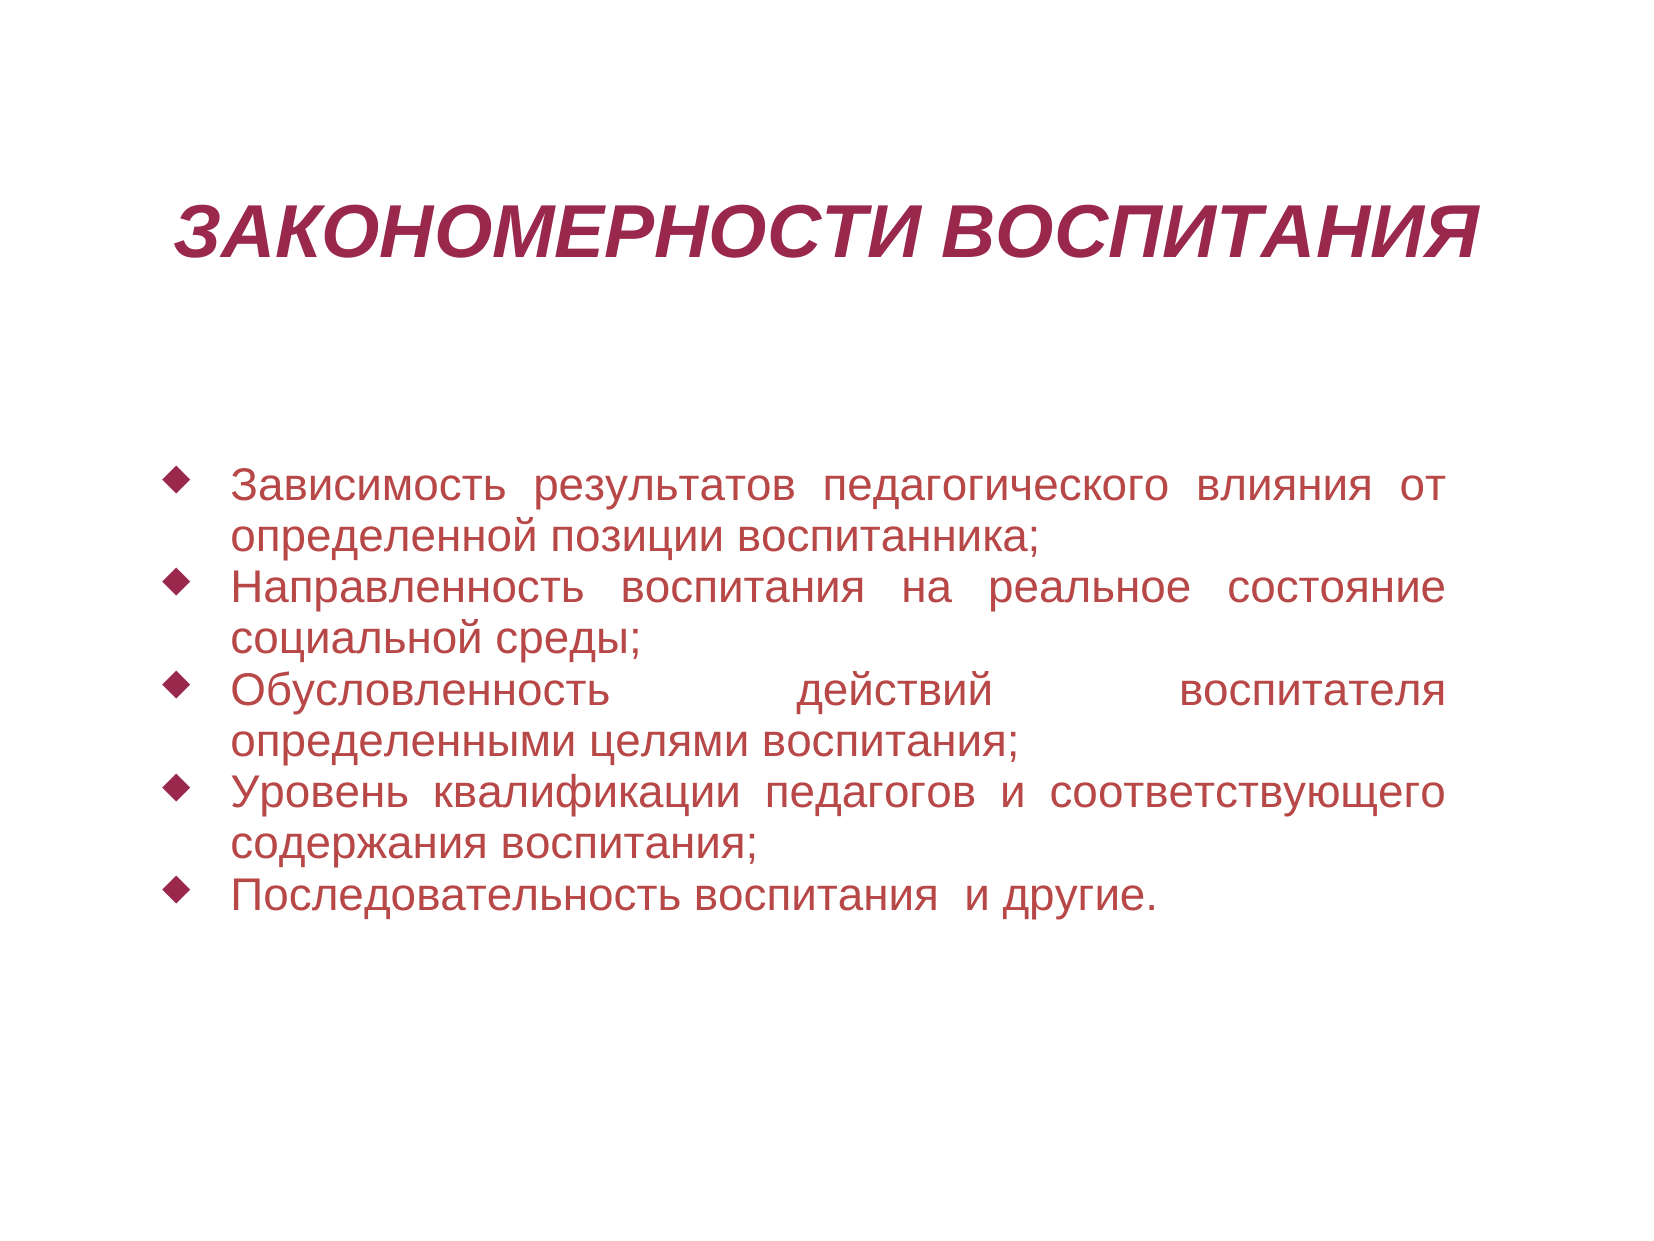

# ЗАКОНОМЕРНОСТИ ВОСПИТАНИЯ
Зависимость результатов педагогического влияния от определенной позиции воспитанника;
Направленность воспитания на реальное состояние социальной среды;
Обусловленность действий воспитателя определенными целями воспитания;
Уровень квалификации педагогов и соответствующего содержания воспитания;
Последовательность воспитания и другие.